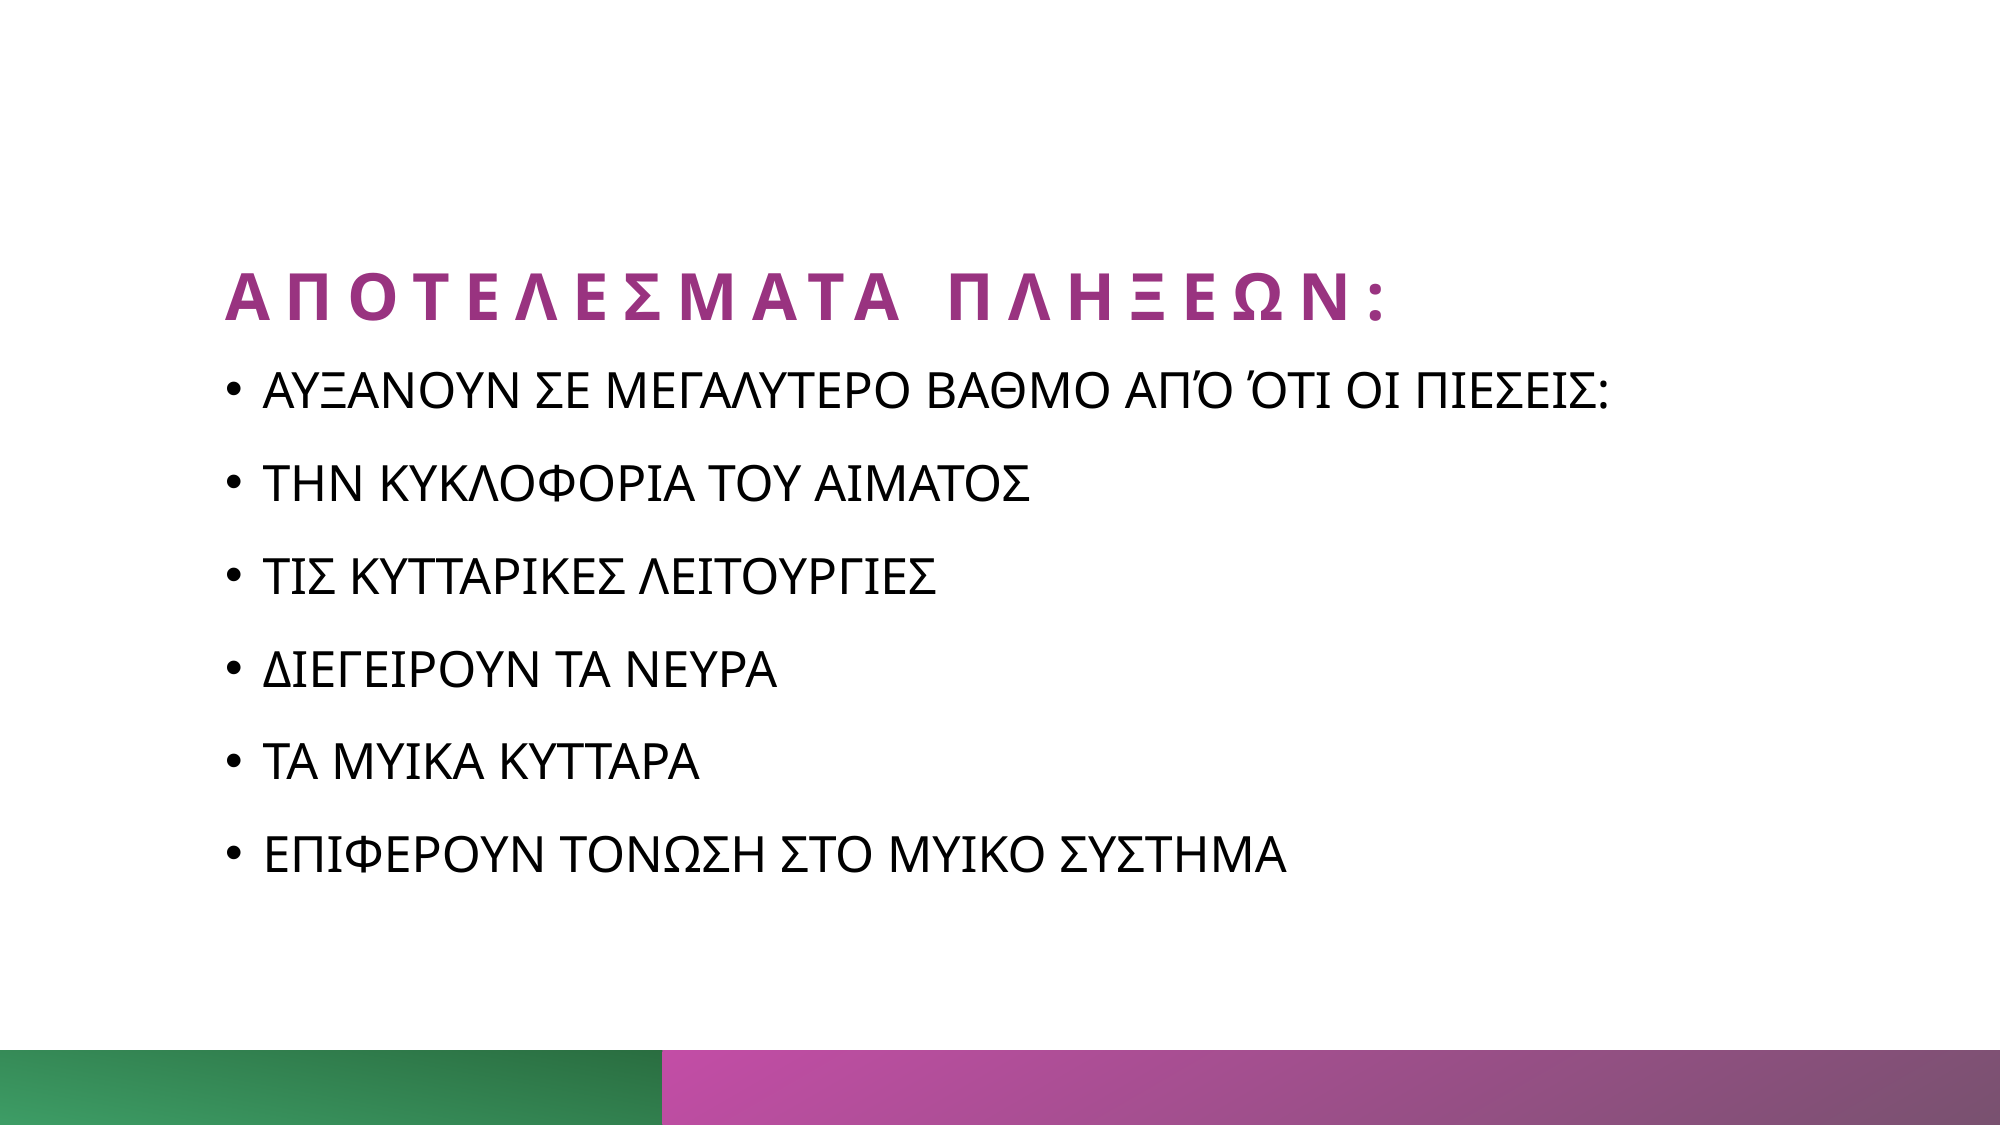

# ΑΠΟΤΕΛΕΣΜΑΤΑ ΠΛΗΞΕΩΝ:
ΑΥΞΑΝΟΥΝ ΣΕ ΜΕΓΑΛΥΤΕΡΟ ΒΑΘΜΟ ΑΠΌ ΌΤΙ ΟΙ ΠΙΕΣΕΙΣ:
ΤΗΝ ΚΥΚΛΟΦΟΡΙΑ ΤΟΥ ΑΙΜΑΤΟΣ
ΤΙΣ ΚΥΤΤΑΡΙΚΕΣ ΛΕΙΤΟΥΡΓΙΕΣ
ΔΙΕΓΕΙΡΟΥΝ ΤΑ ΝΕΥΡΑ
ΤΑ ΜΥΙΚΑ ΚΥΤΤΑΡΑ
ΕΠΙΦΕΡΟΥΝ ΤΟΝΩΣΗ ΣΤΟ ΜΥΙΚΟ ΣΥΣΤΗΜΑ